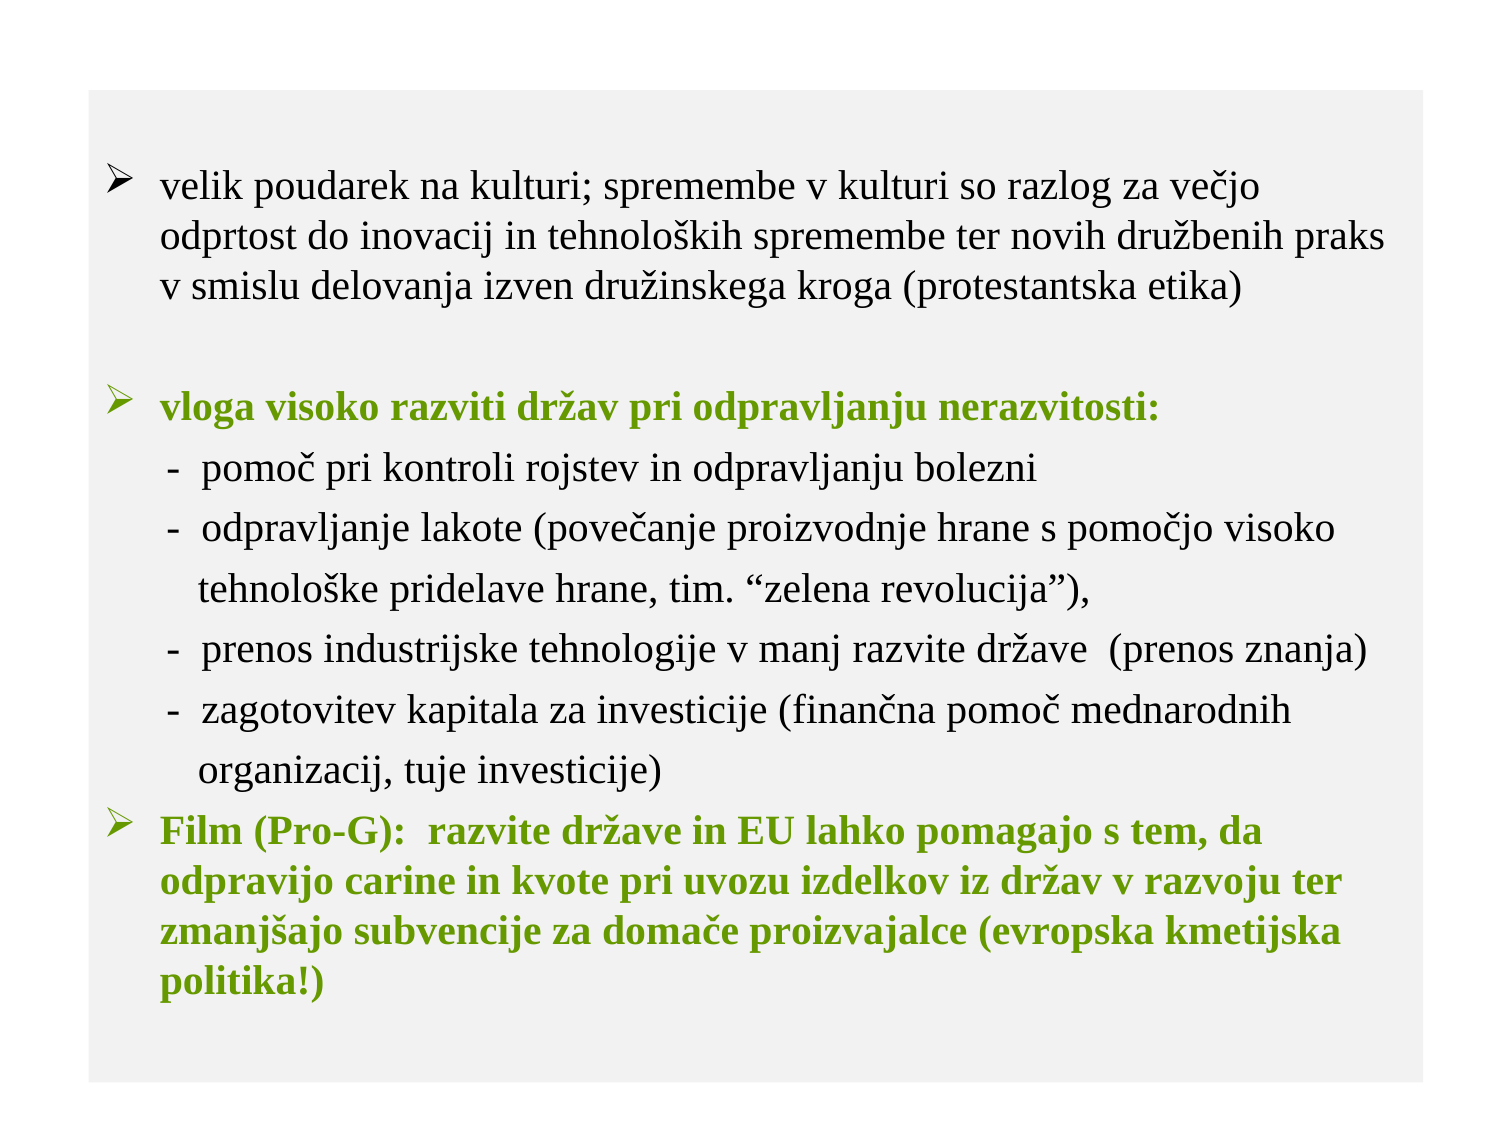

# velik poudarek na kulturi; spremembe v kulturi so razlog za večjo odprtost do inovacij in tehnoloških spremembe ter novih družbenih praks v smislu delovanja izven družinskega kroga (protestantska etika)
vloga visoko razviti držav pri odpravljanju nerazvitosti:
 - pomoč pri kontroli rojstev in odpravljanju bolezni
 - odpravljanje lakote (povečanje proizvodnje hrane s pomočjo visoko
 tehnološke pridelave hrane, tim. “zelena revolucija”),
 - prenos industrijske tehnologije v manj razvite države (prenos znanja)
 - zagotovitev kapitala za investicije (finančna pomoč mednarodnih
 organizacij, tuje investicije)
Film (Pro-G): razvite države in EU lahko pomagajo s tem, da odpravijo carine in kvote pri uvozu izdelkov iz držav v razvoju ter zmanjšajo subvencije za domače proizvajalce (evropska kmetijska politika!)